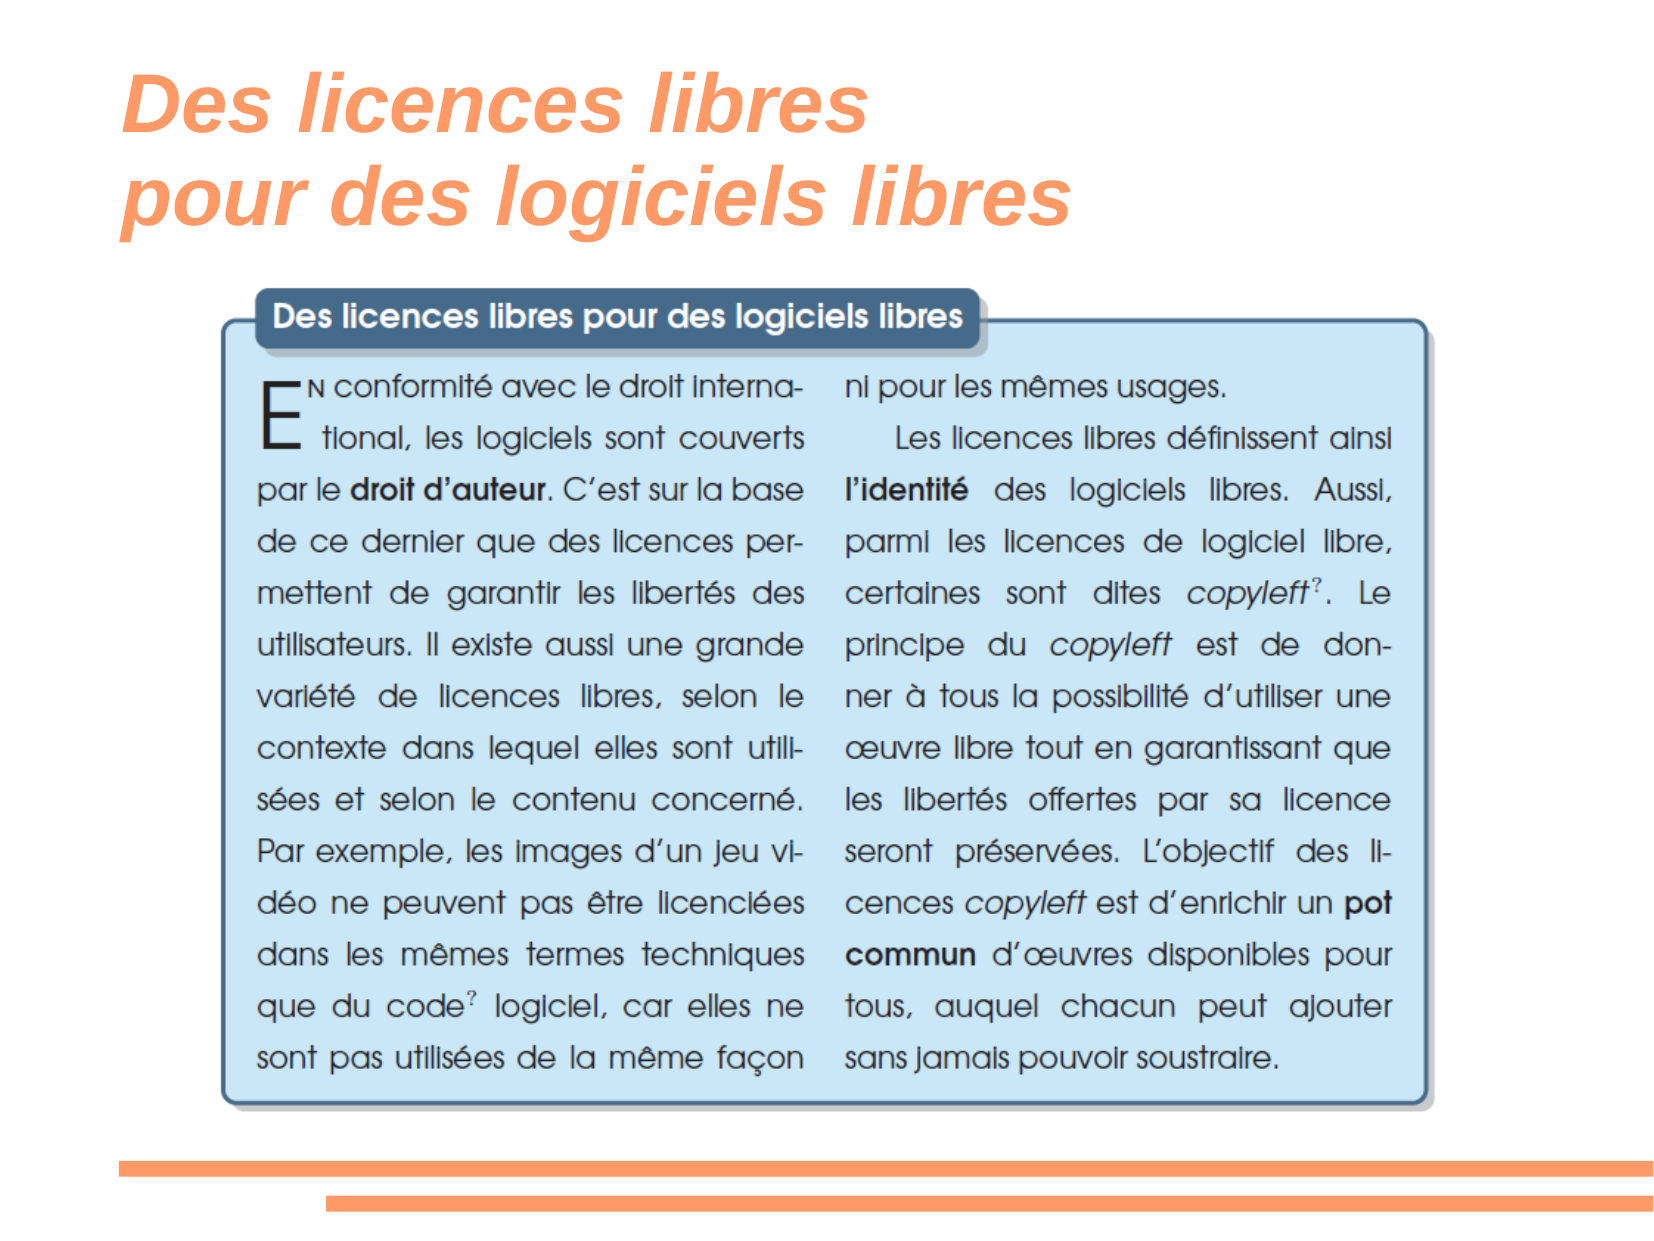

# Des licences libres pour des logiciels libres